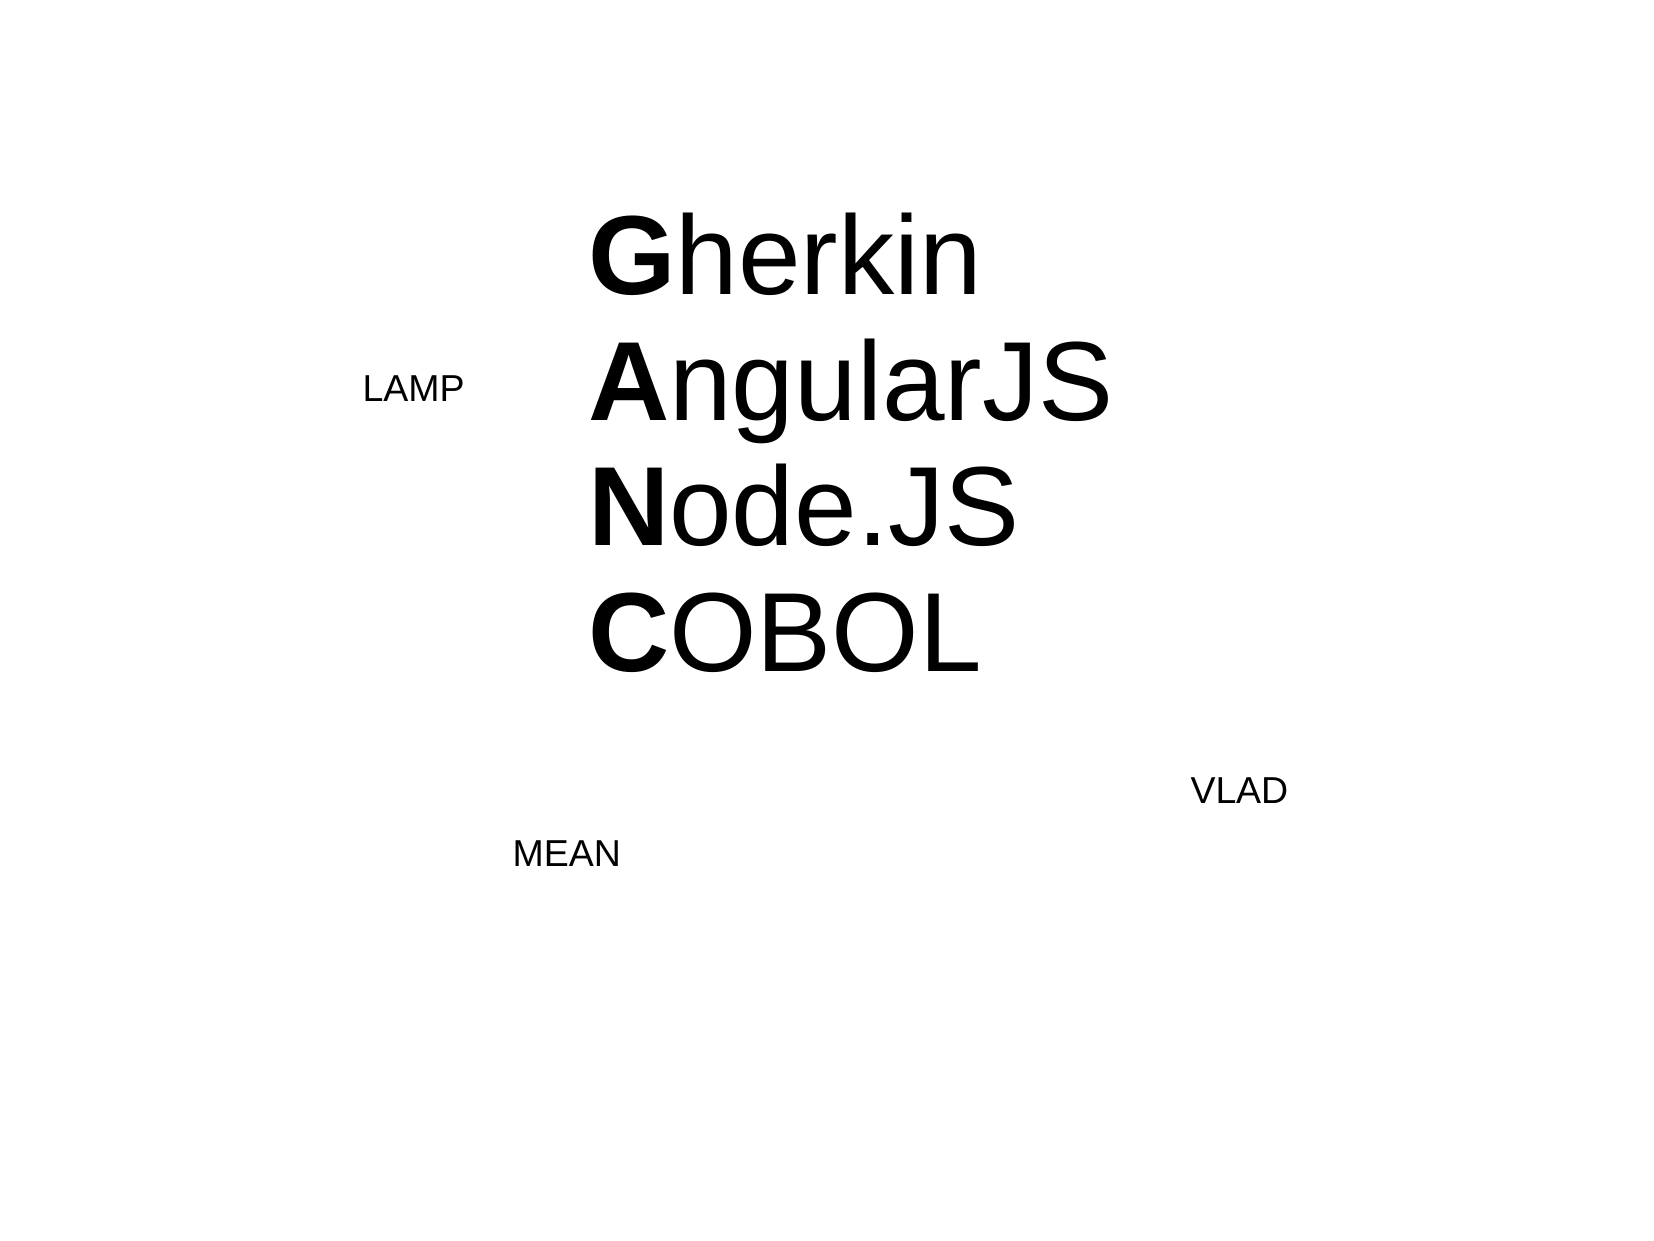

Gherkin
AngularJS
Node.JS
COBOL
LAMP
VLAD
MEAN